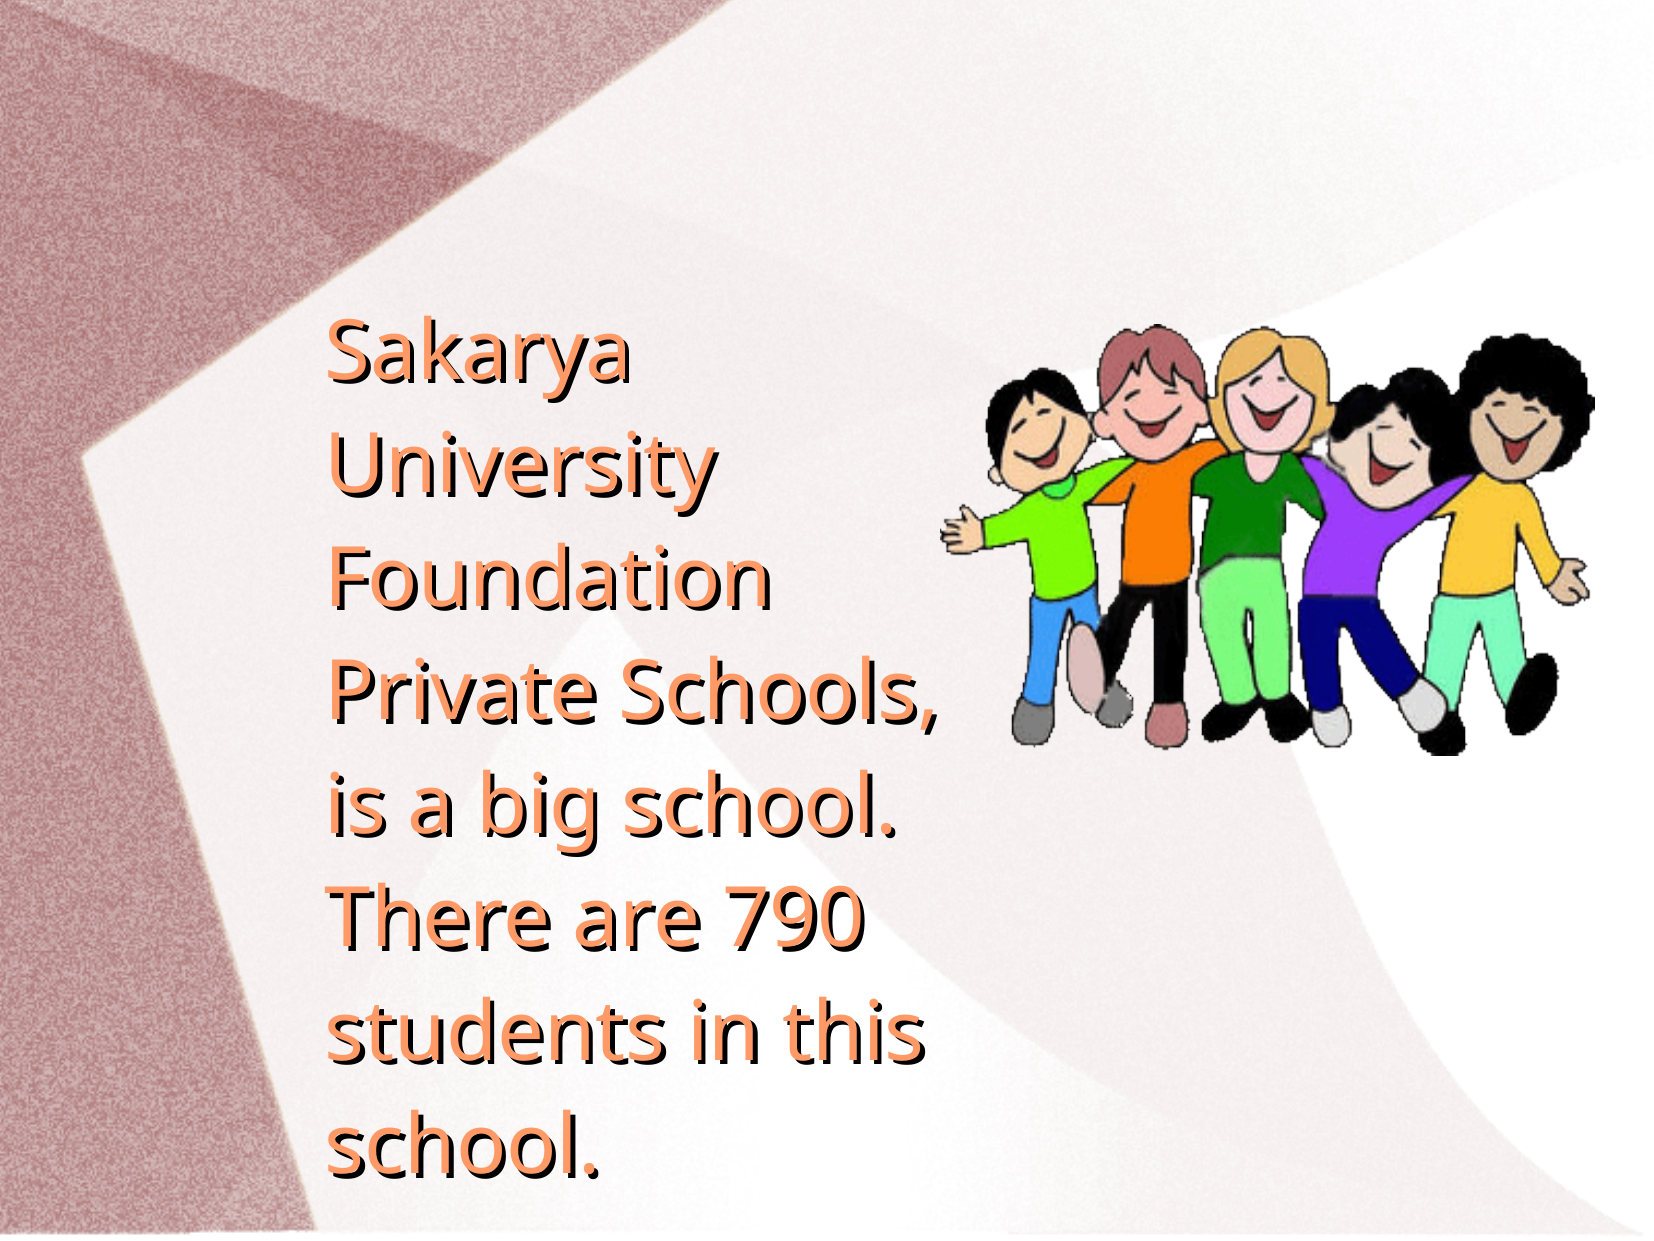

# Sakarya University Foundation Private Schools, is a big school. There are 790 students in this school.